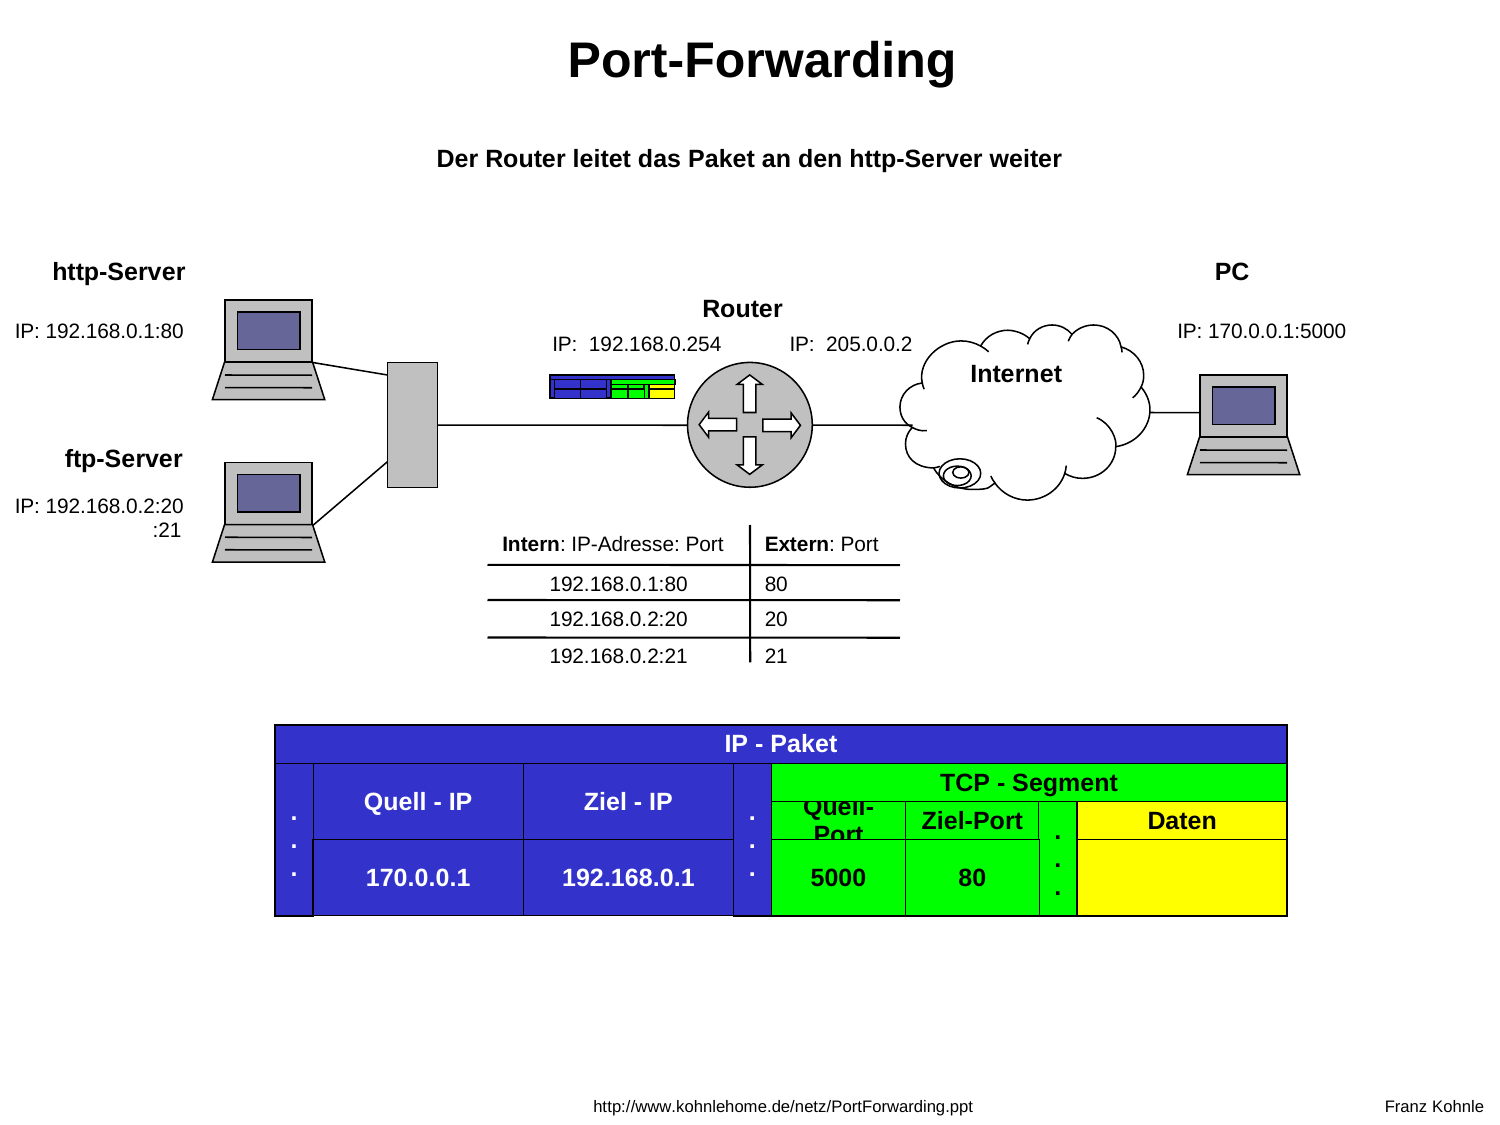

Port-Forwarding
Der Router leitet das Paket an den http-Server weiter
http-Server
PC
Router
IP: 192.168.0.1:80
IP: 170.0.0.1:5000
IP: 192.168.0.254
IP: 205.0.0.2
Internet
ftp-Server
IP: 192.168.0.2:20
 :21
Intern: IP-Adresse: Port
Extern: Port
192.168.0.1:80
80
192.168.0.2:20
20
192.168.0.2:21
21
IP - Paket
...
Quell - IP
Ziel - IP
...
170.0.0.1
192.168.0.1
TCP - Segment
Quell-Port
Ziel-Port
...
5000
80
Daten
http://www.kohnlehome.de/netz/PortForwarding.ppt
Franz Kohnle